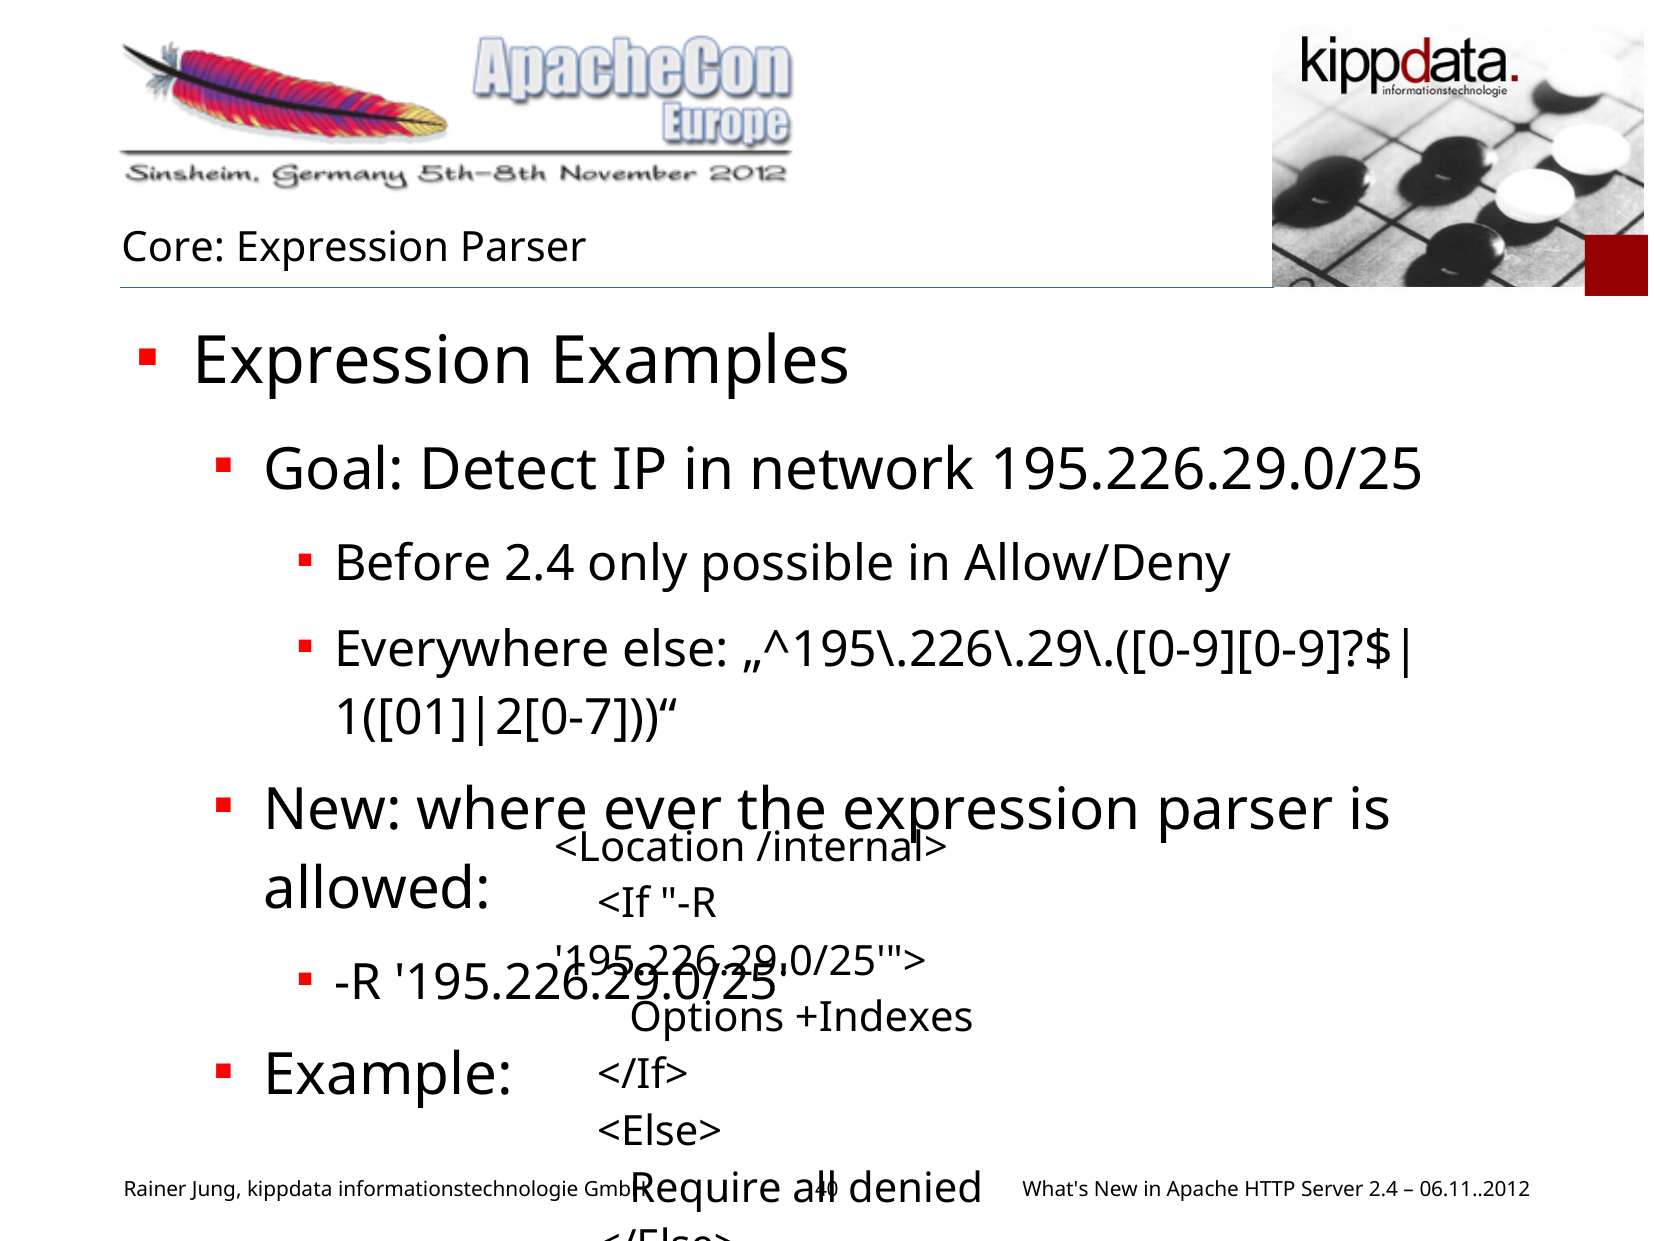

# Core: Expression Parser
Expression Examples
Goal: Detect IP in network 195.226.29.0/25
Before 2.4 only possible in Allow/Deny
Everywhere else: „^195\.226\.29\.([0-9][0-9]?$|1([01]|2[0-7]))“
New: where ever the expression parser is allowed:
-R '195.226.29.0/25'
Example:
<Location /internal>
 <If "-R '195.226.29.0/25'">
 Options +Indexes
 </If>
 <Else>
 Require all denied
 </Else>
</Location>